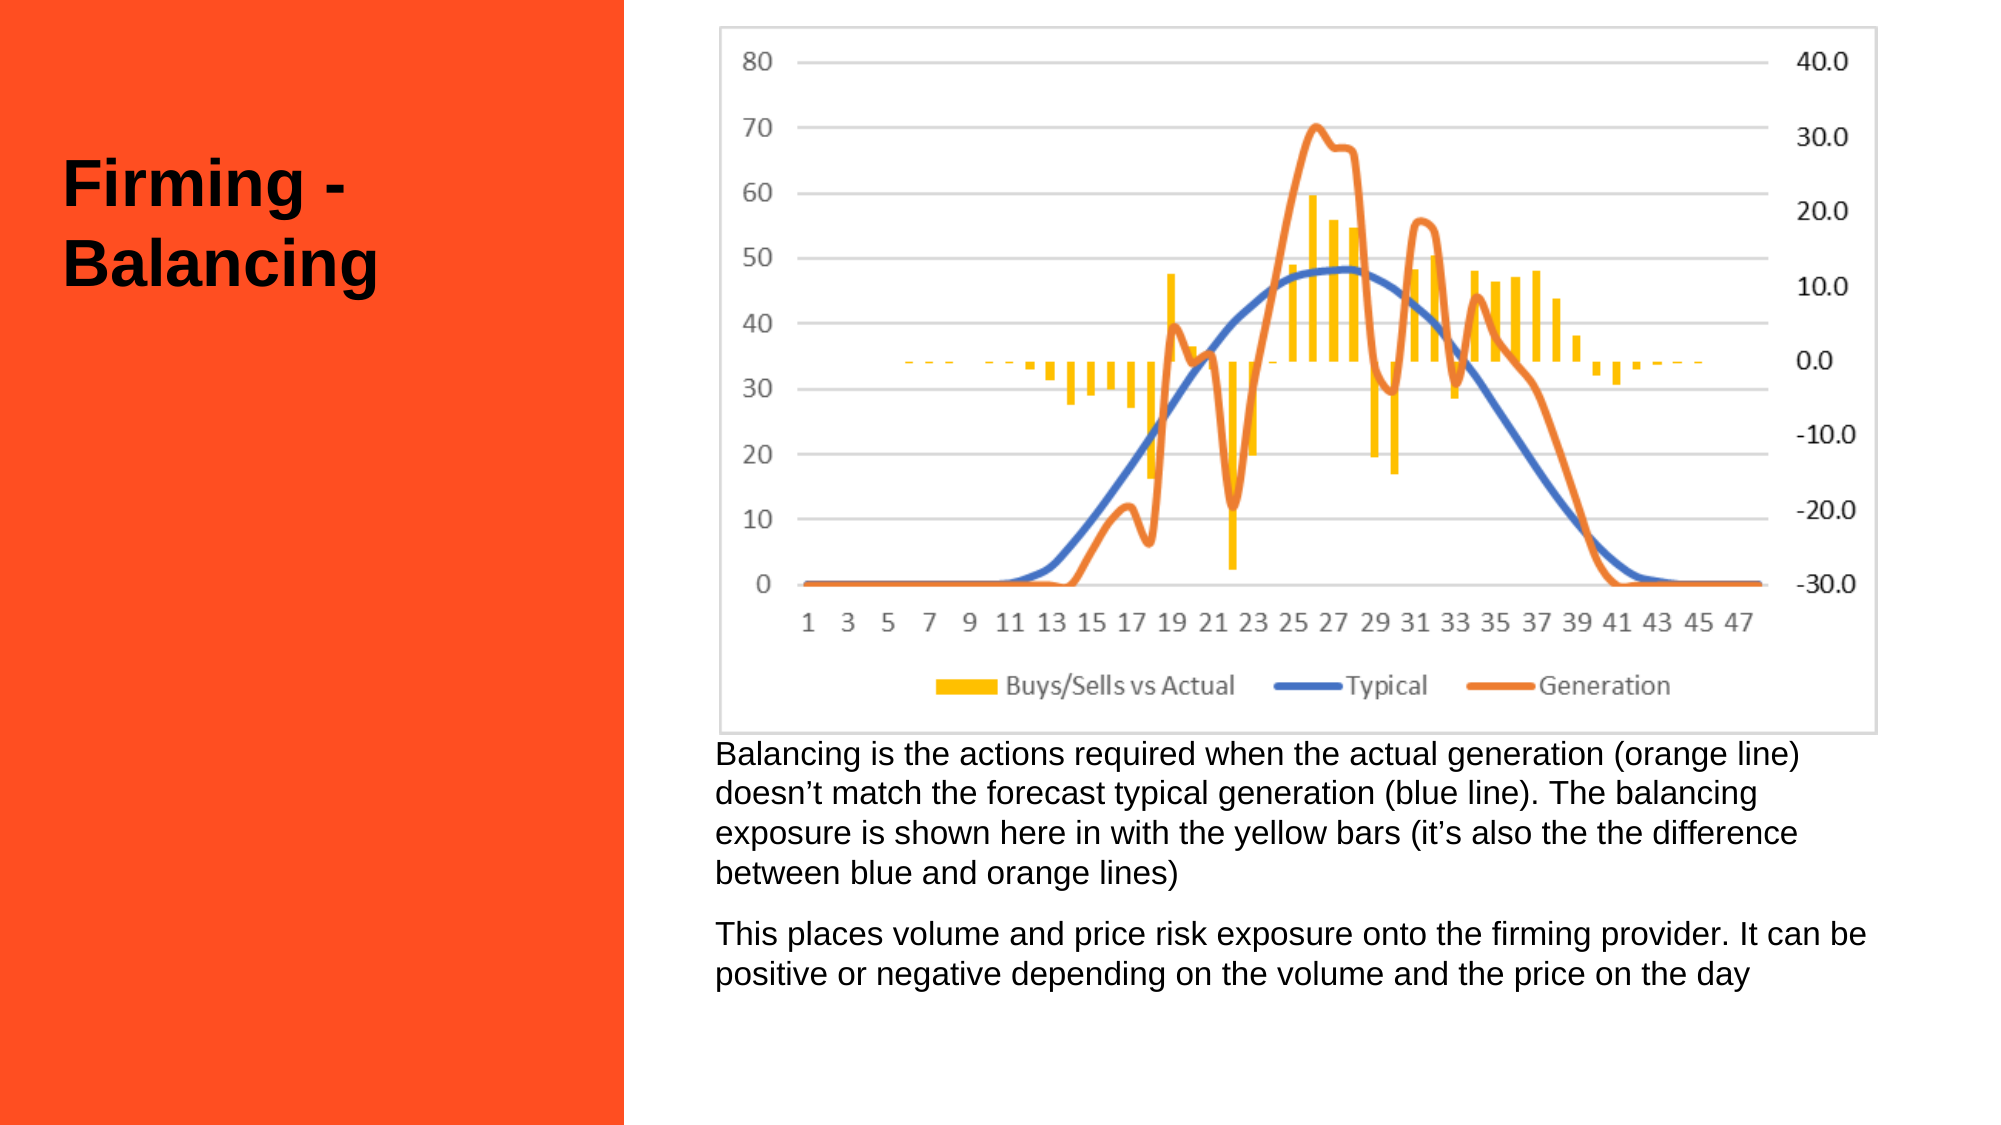

Firming - Balancing
# Balancing is the actions required when the actual generation (orange line) doesn’t match the forecast typical generation (blue line). The balancing exposure is shown here in with the yellow bars (it’s also the the difference between blue and orange lines)
This places volume and price risk exposure onto the firming provider. It can be positive or negative depending on the volume and the price on the day